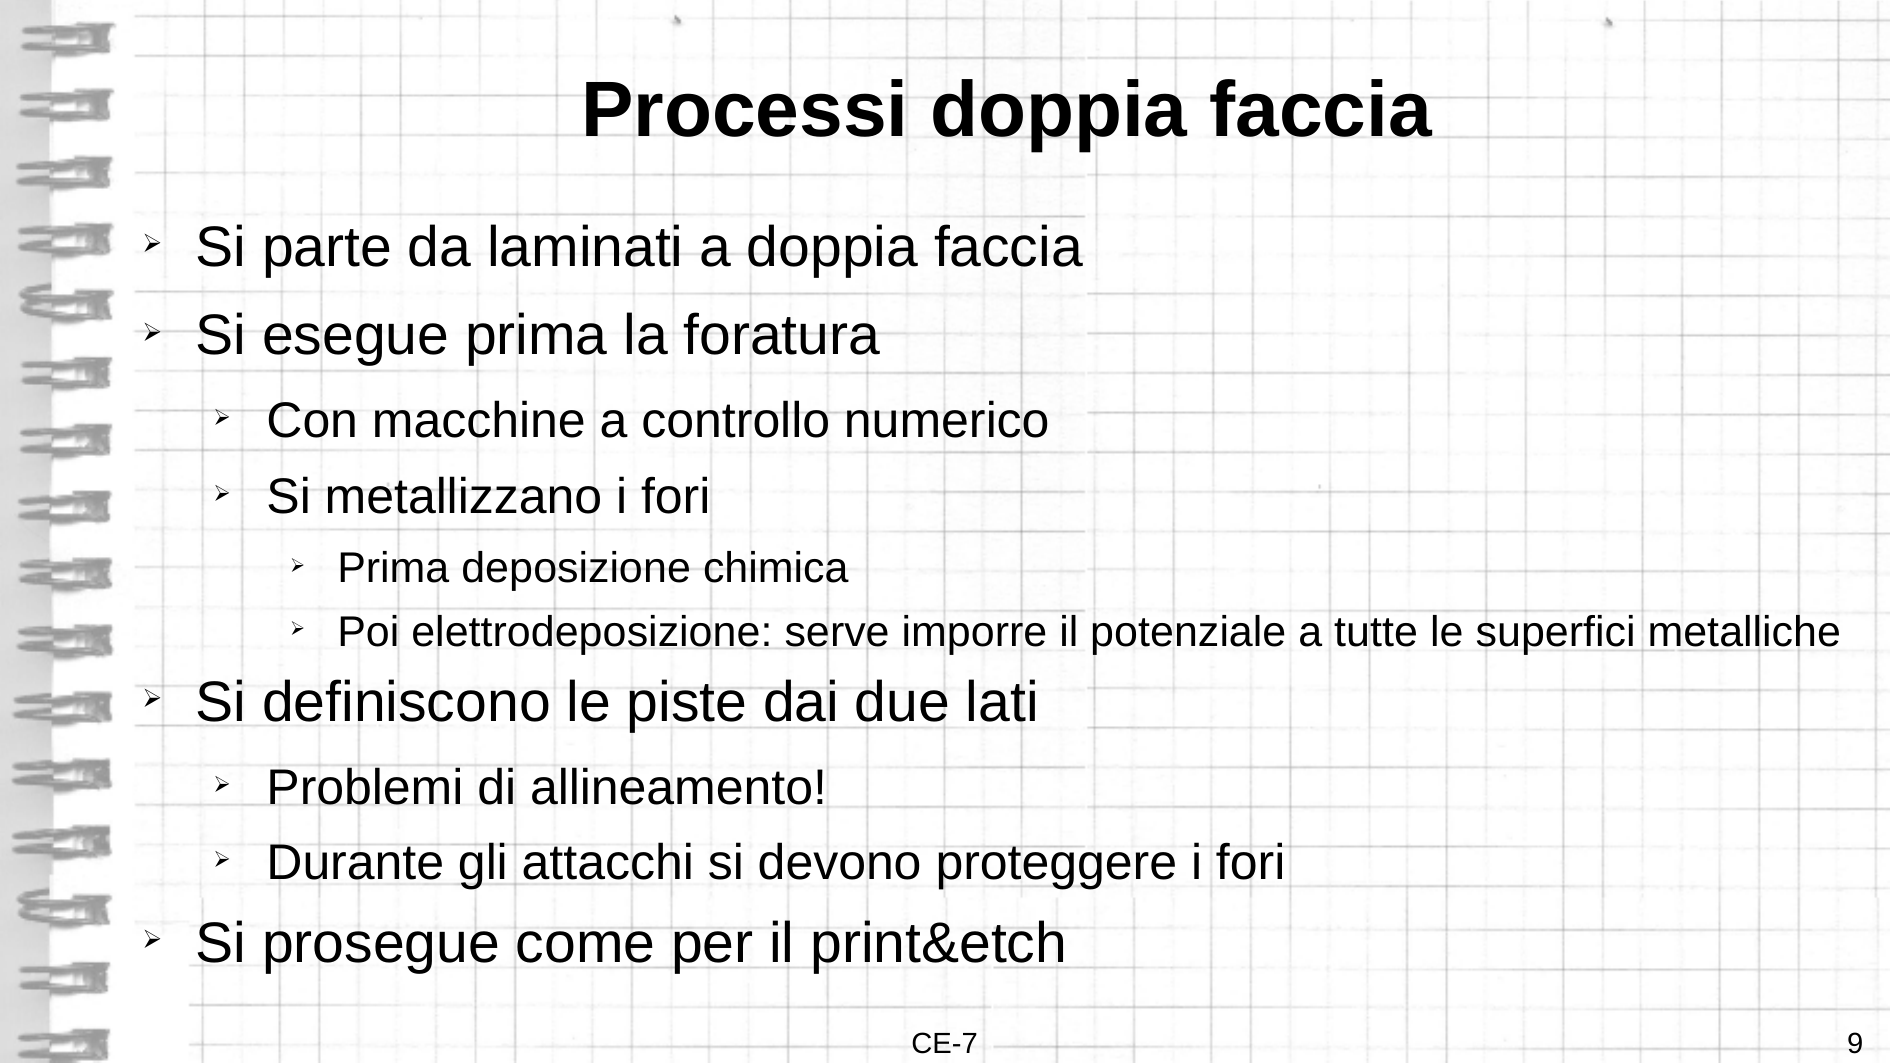

# Processi doppia faccia
Si parte da laminati a doppia faccia
Si esegue prima la foratura
Con macchine a controllo numerico
Si metallizzano i fori
Prima deposizione chimica
Poi elettrodeposizione: serve imporre il potenziale a tutte le superfici metalliche
Si definiscono le piste dai due lati
Problemi di allineamento!
Durante gli attacchi si devono proteggere i fori
Si prosegue come per il print&etch
CE-7
9